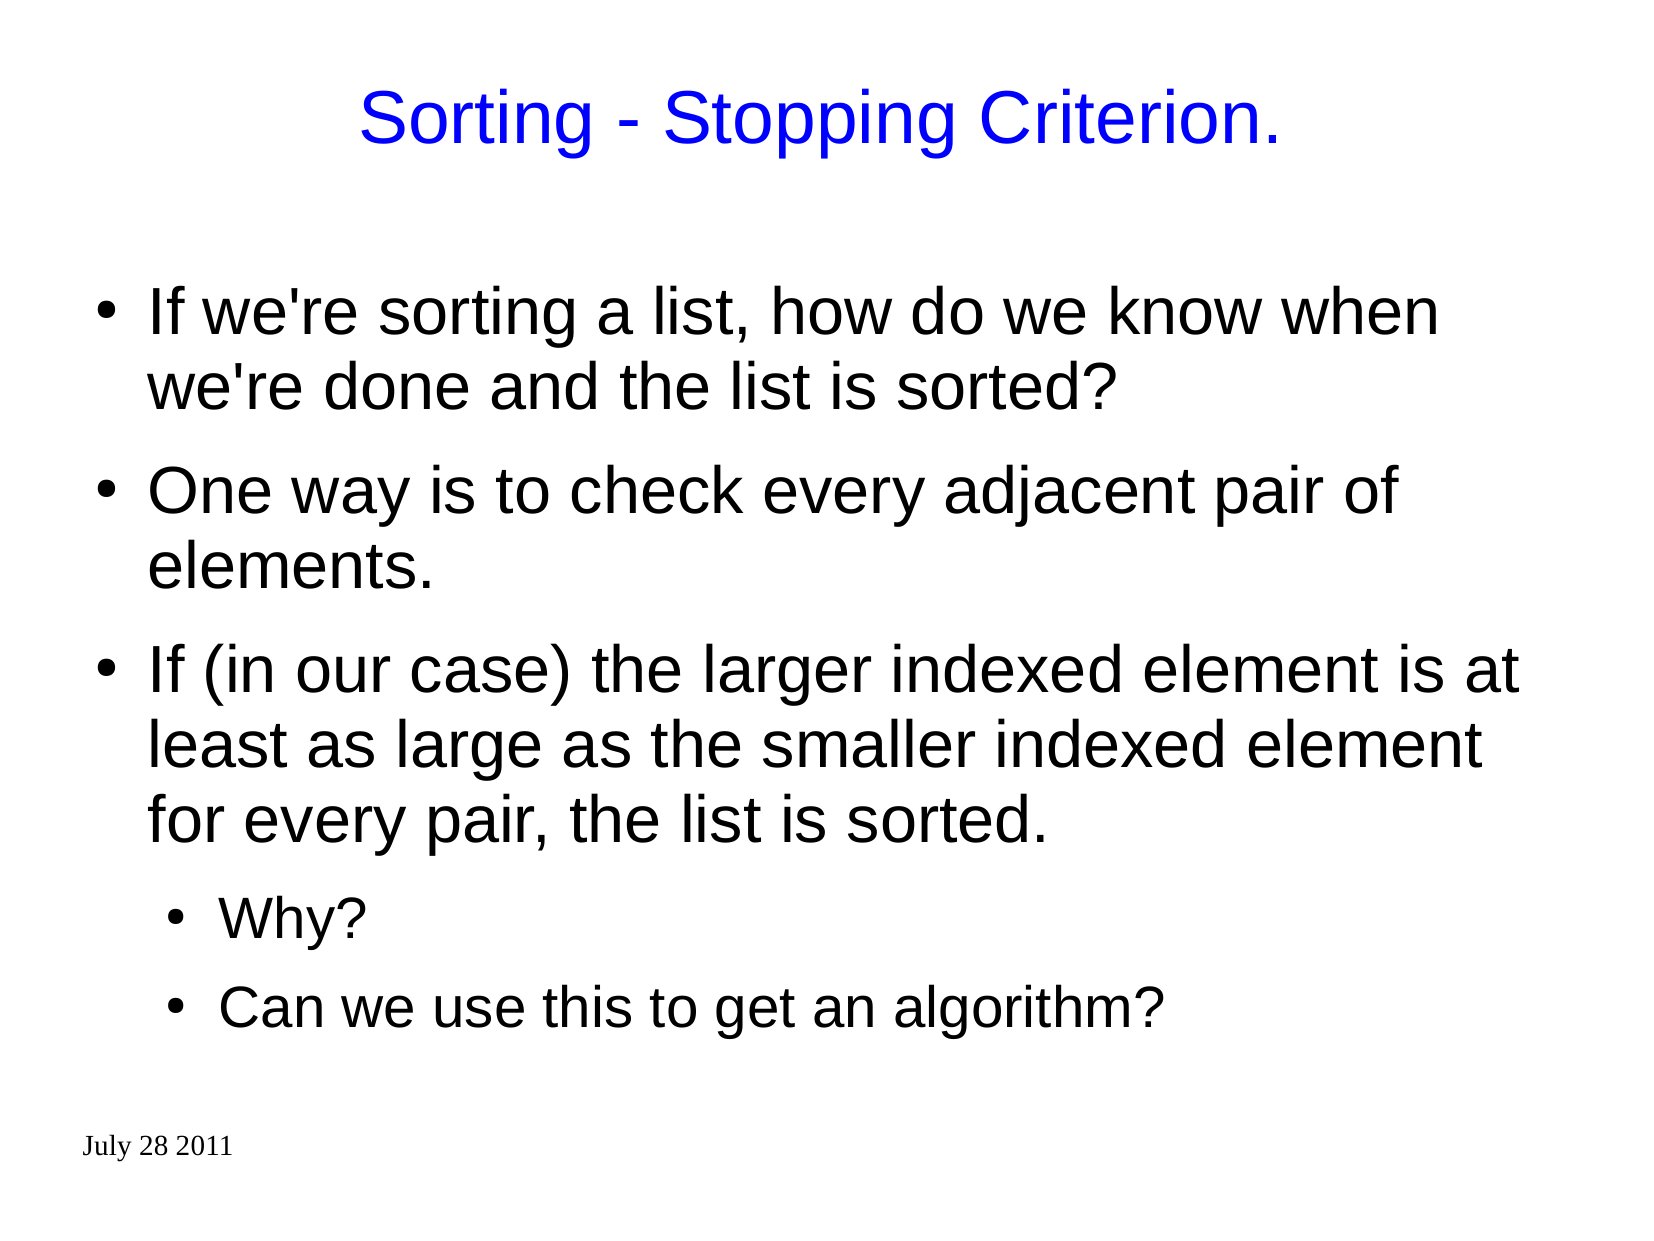

# Sorting - Stopping Criterion.
If we're sorting a list, how do we know when we're done and the list is sorted?
One way is to check every adjacent pair of elements.
If (in our case) the larger indexed element is at least as large as the smaller indexed element for every pair, the list is sorted.
Why?
Can we use this to get an algorithm?
July 28 2011